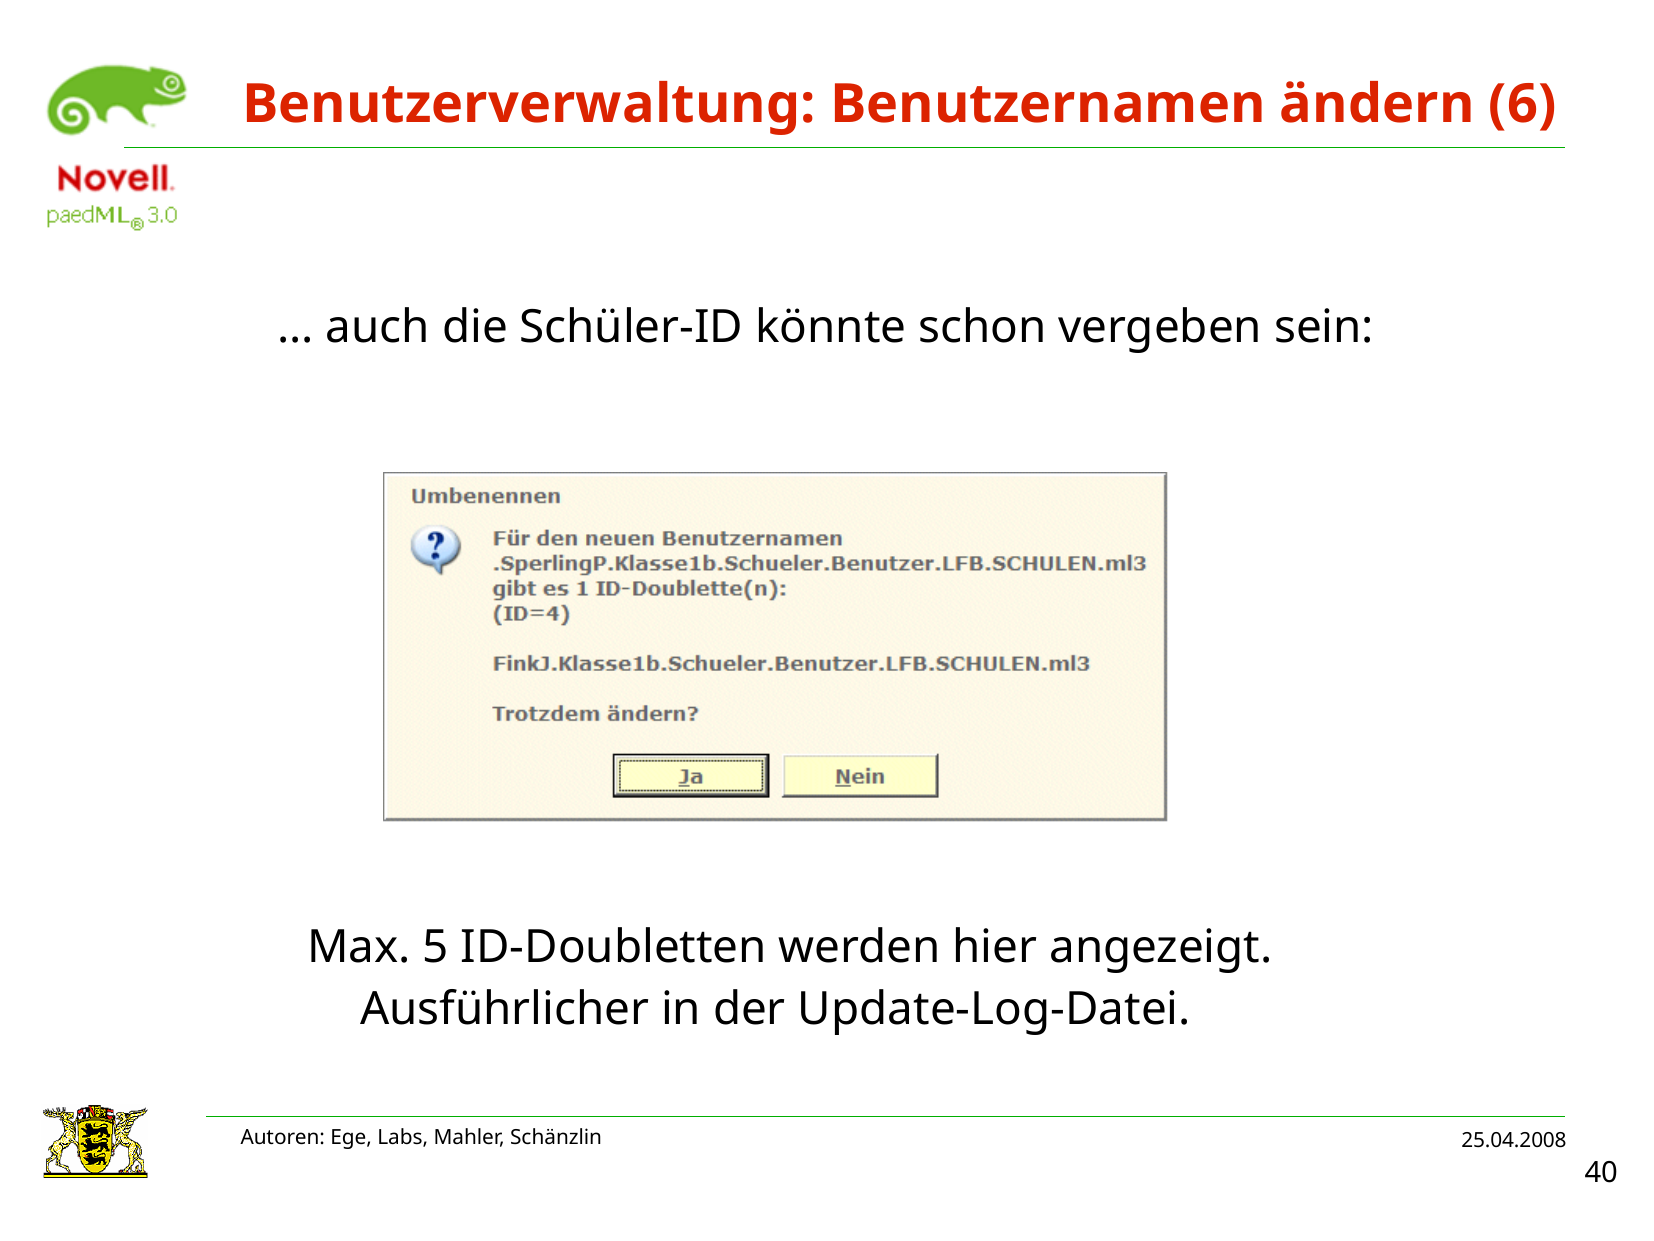

# Benutzerverwaltung: Benutzernamen ändern (6)
... auch die Schüler-ID könnte schon vergeben sein:
Max. 5 ID-Doubletten werden hier angezeigt.
Ausführlicher in der Update-Log-Datei.
Autoren: Ege, Labs, Mahler, Schänzlin
25.04.2008
40